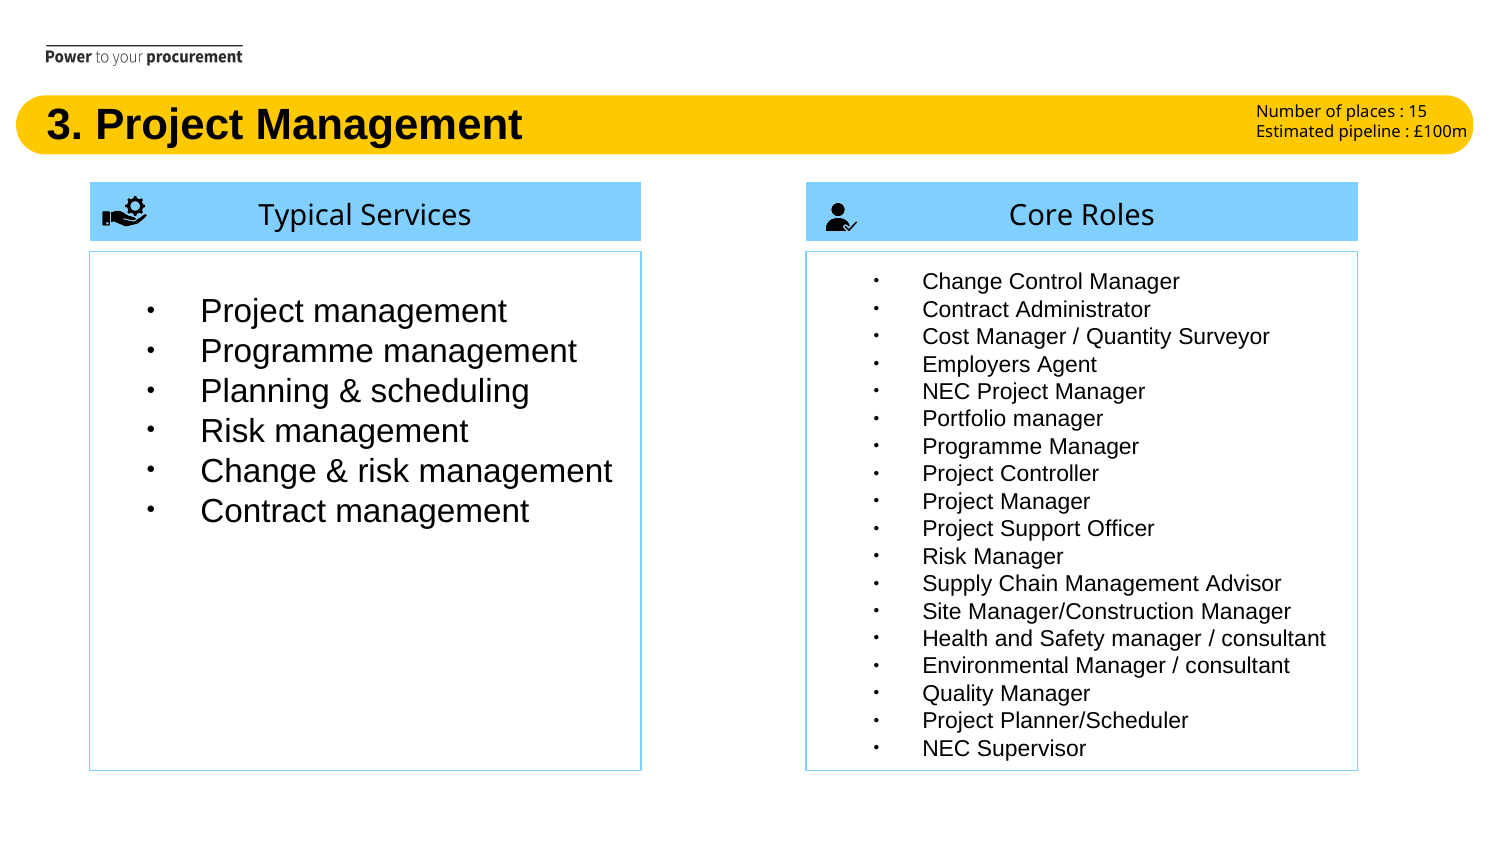

Number of places : 15
Estimated pipeline : £100m
# 3. Project Management
Typical Services
Core Roles
Project management
Programme management
Planning & scheduling
Risk management
Change & risk management
Contract management
Change Control Manager
Contract Administrator
Cost Manager / Quantity Surveyor
Employers Agent
NEC Project Manager
Portfolio manager
Programme Manager
Project Controller
Project Manager
Project Support Officer
Risk Manager
Supply Chain Management Advisor
Site Manager/Construction Manager
Health and Safety manager / consultant
Environmental Manager / consultant
Quality Manager
Project Planner/Scheduler
NEC Supervisor